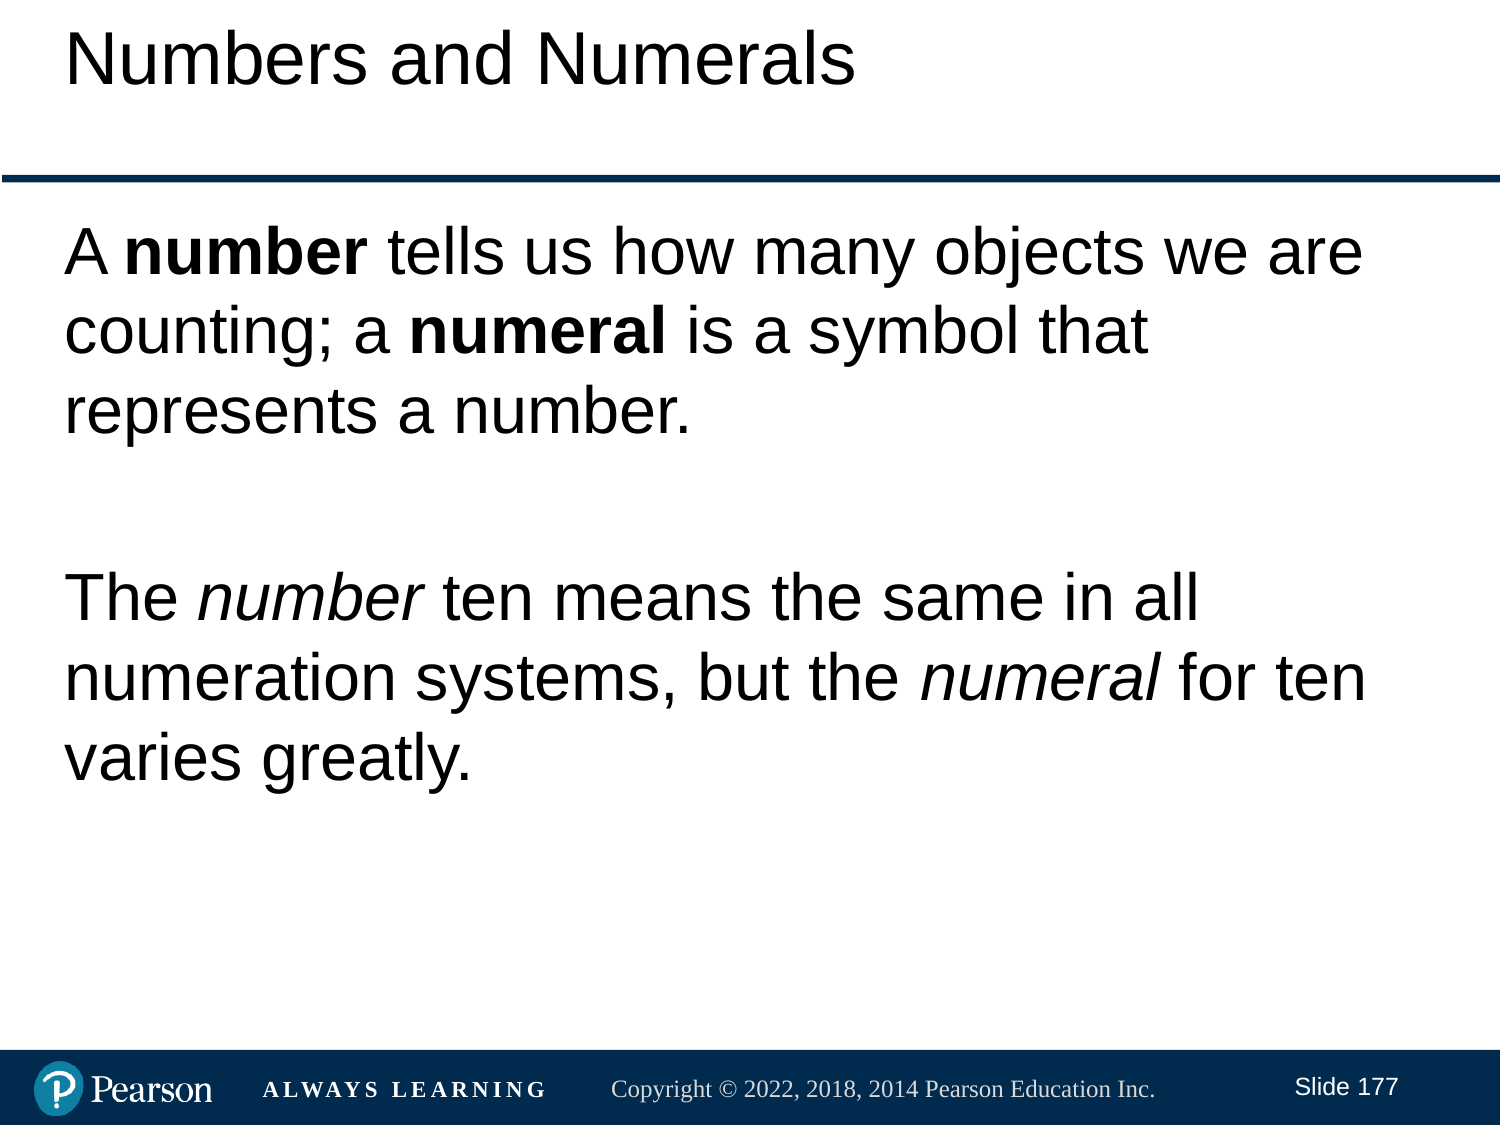

# Numbers and Numerals
A number tells us how many objects we are counting; a numeral is a symbol that represents a number.
The number ten means the same in all numeration systems, but the numeral for ten varies greatly.